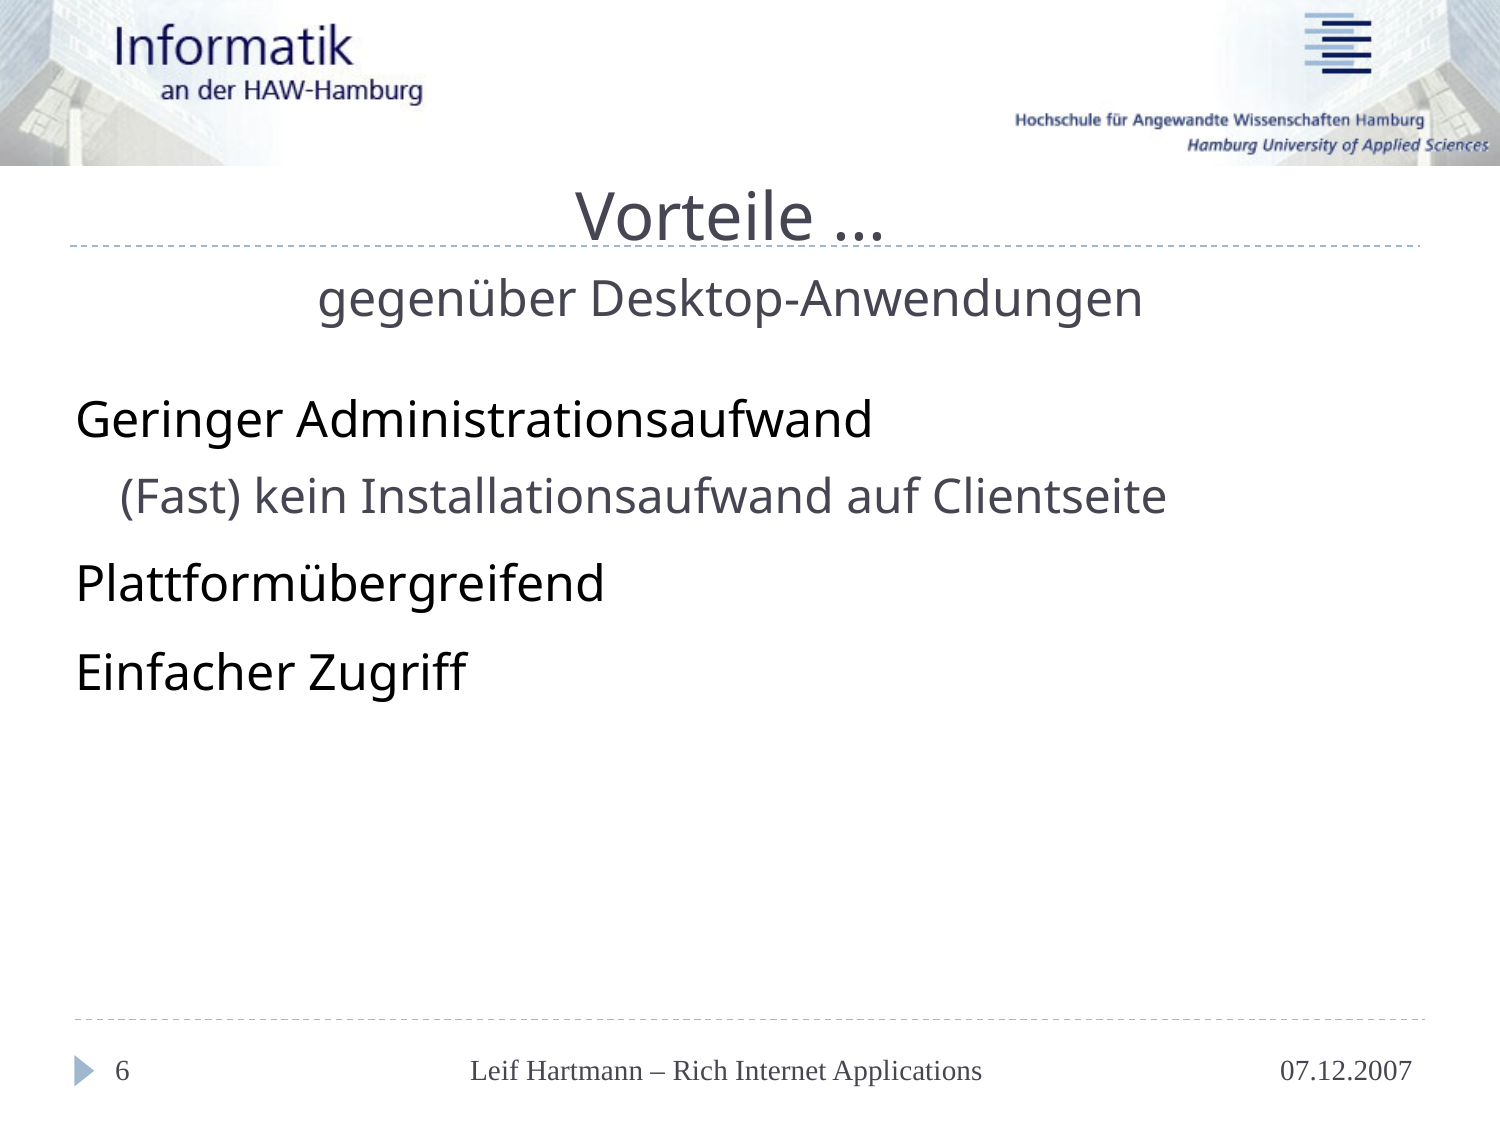

# Vorteile ...
gegenüber Desktop-Anwendungen
Geringer Administrationsaufwand
(Fast) kein Installationsaufwand auf Clientseite
Plattformübergreifend
Einfacher Zugriff
6
07.12.2007
Leif Hartmann - Rich Internet Applications